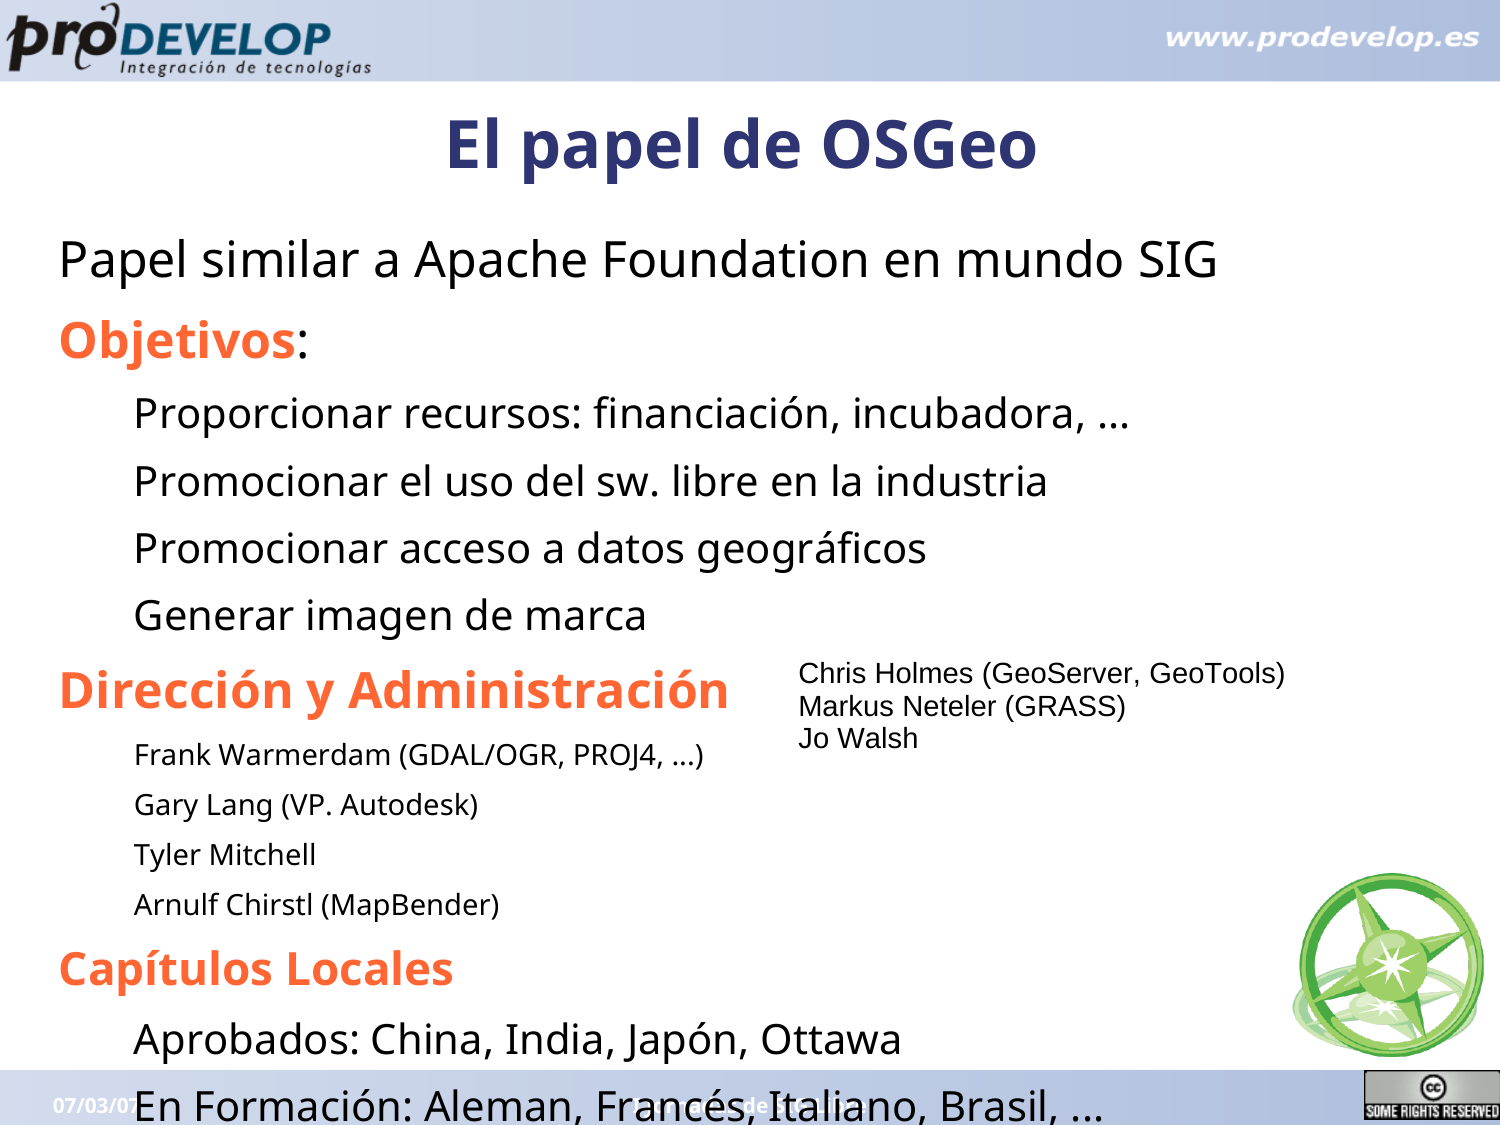

# El papel de OSGeo
Papel similar a Apache Foundation en mundo SIG
Objetivos:
Proporcionar recursos: financiación, incubadora, ...
Promocionar el uso del sw. libre en la industria
Promocionar acceso a datos geográficos
Generar imagen de marca
Dirección y Administración
Frank Warmerdam (GDAL/OGR, PROJ4, ...)
Gary Lang (VP. Autodesk)
Tyler Mitchell
Arnulf Chirstl (MapBender)
Capítulos Locales
Aprobados: China, India, Japón, Ottawa
En Formación: Aleman, Francés, Italiano, Brasil, ...
Chris Holmes (GeoServer, GeoTools)
Markus Neteler (GRASS)
Jo Walsh
25/10/2006
30
Plan Difusión Interna gvSIG v. 2.0